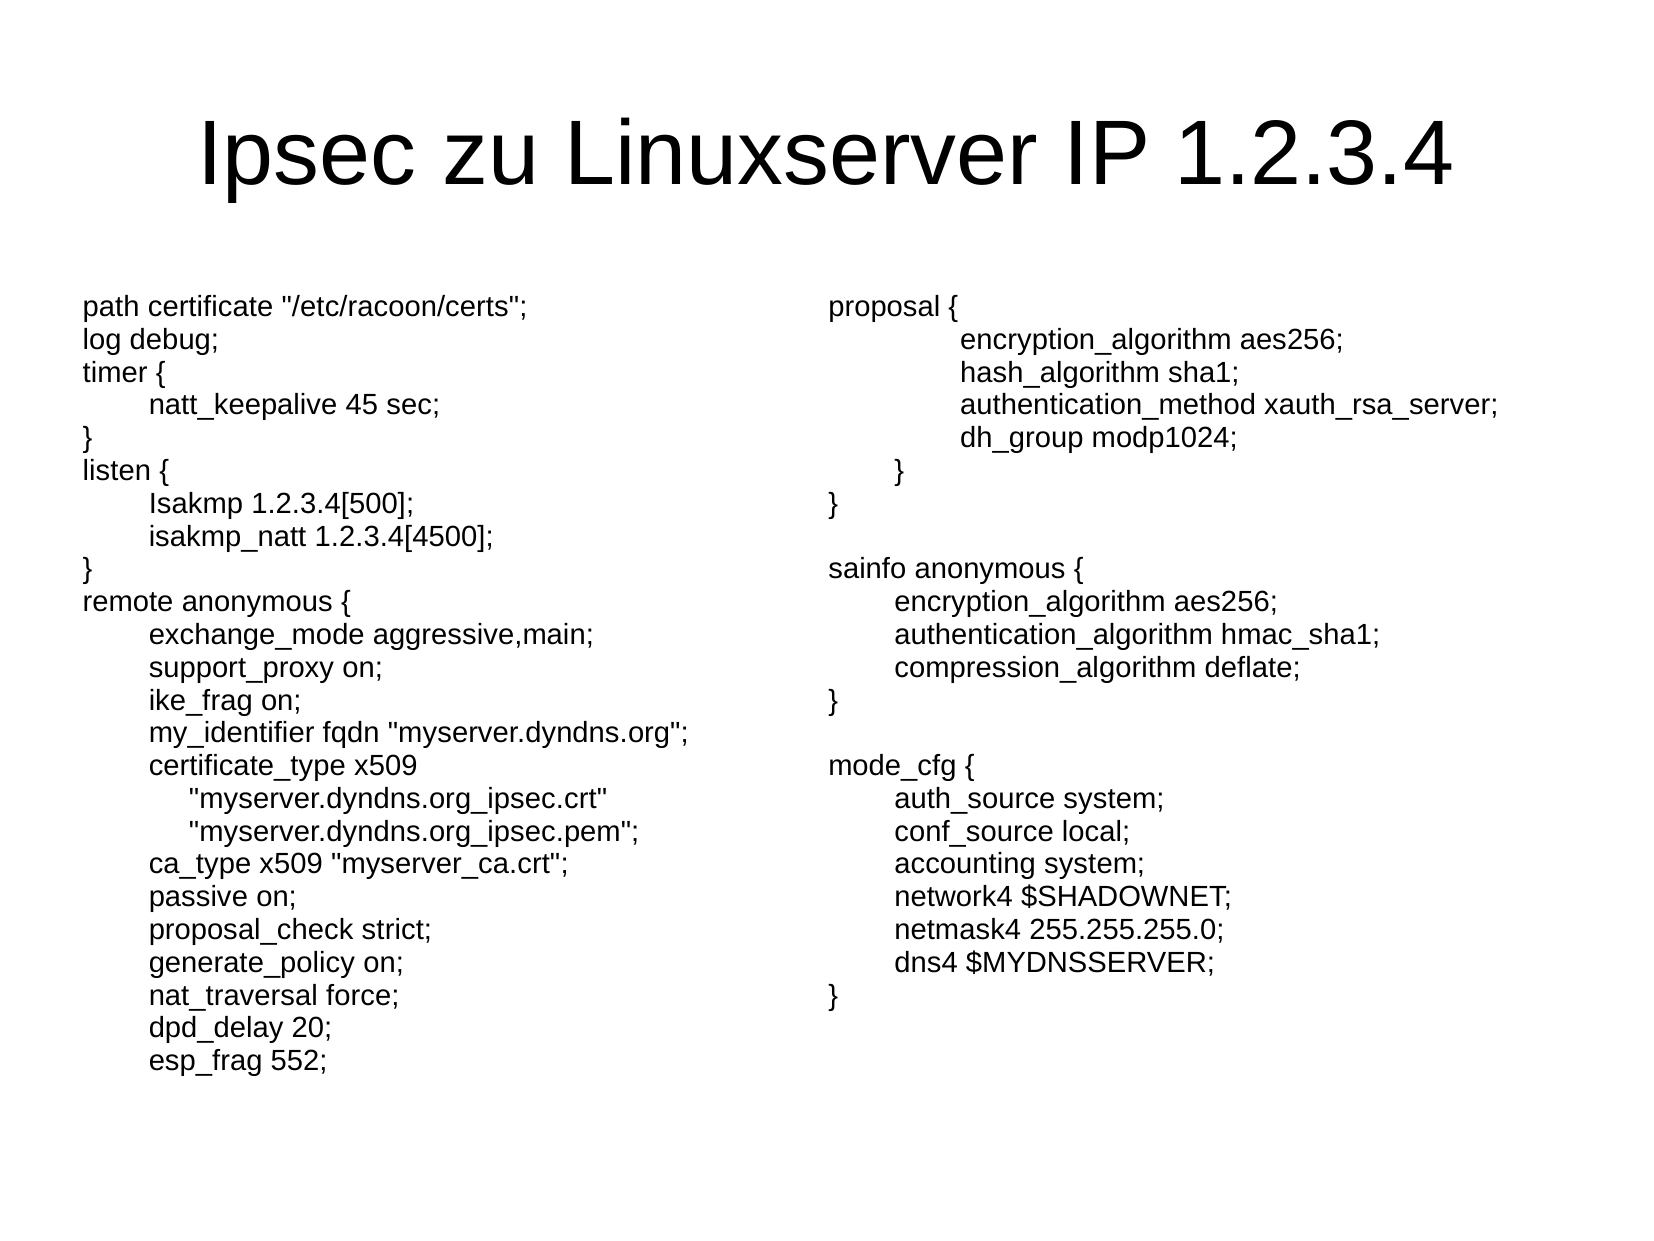

# Ipsec zu Linuxserver IP 1.2.3.4
path certificate "/etc/racoon/certs";
log debug;
timer {
 natt_keepalive 45 sec;
}
listen {
 Isakmp 1.2.3.4[500];
 isakmp_natt 1.2.3.4[4500];
}
remote anonymous {
 exchange_mode aggressive,main;
 support_proxy on;
 ike_frag on;
 my_identifier fqdn "myserver.dyndns.org";
 certificate_type x509 "myserver.dyndns.org_ipsec.crt" "myserver.dyndns.org_ipsec.pem";
 ca_type x509 "myserver_ca.crt";
 passive on;
 proposal_check strict;
 generate_policy on;
 nat_traversal force;
 dpd_delay 20;
 esp_frag 552;
proposal {
 encryption_algorithm aes256;
 hash_algorithm sha1;
 authentication_method xauth_rsa_server;
 dh_group modp1024;
 }
}
sainfo anonymous {
 encryption_algorithm aes256;
 authentication_algorithm hmac_sha1;
 compression_algorithm deflate;
}
mode_cfg {
 auth_source system;
 conf_source local;
 accounting system;
 network4 $SHADOWNET;
 netmask4 255.255.255.0;
 dns4 $MYDNSSERVER;
}